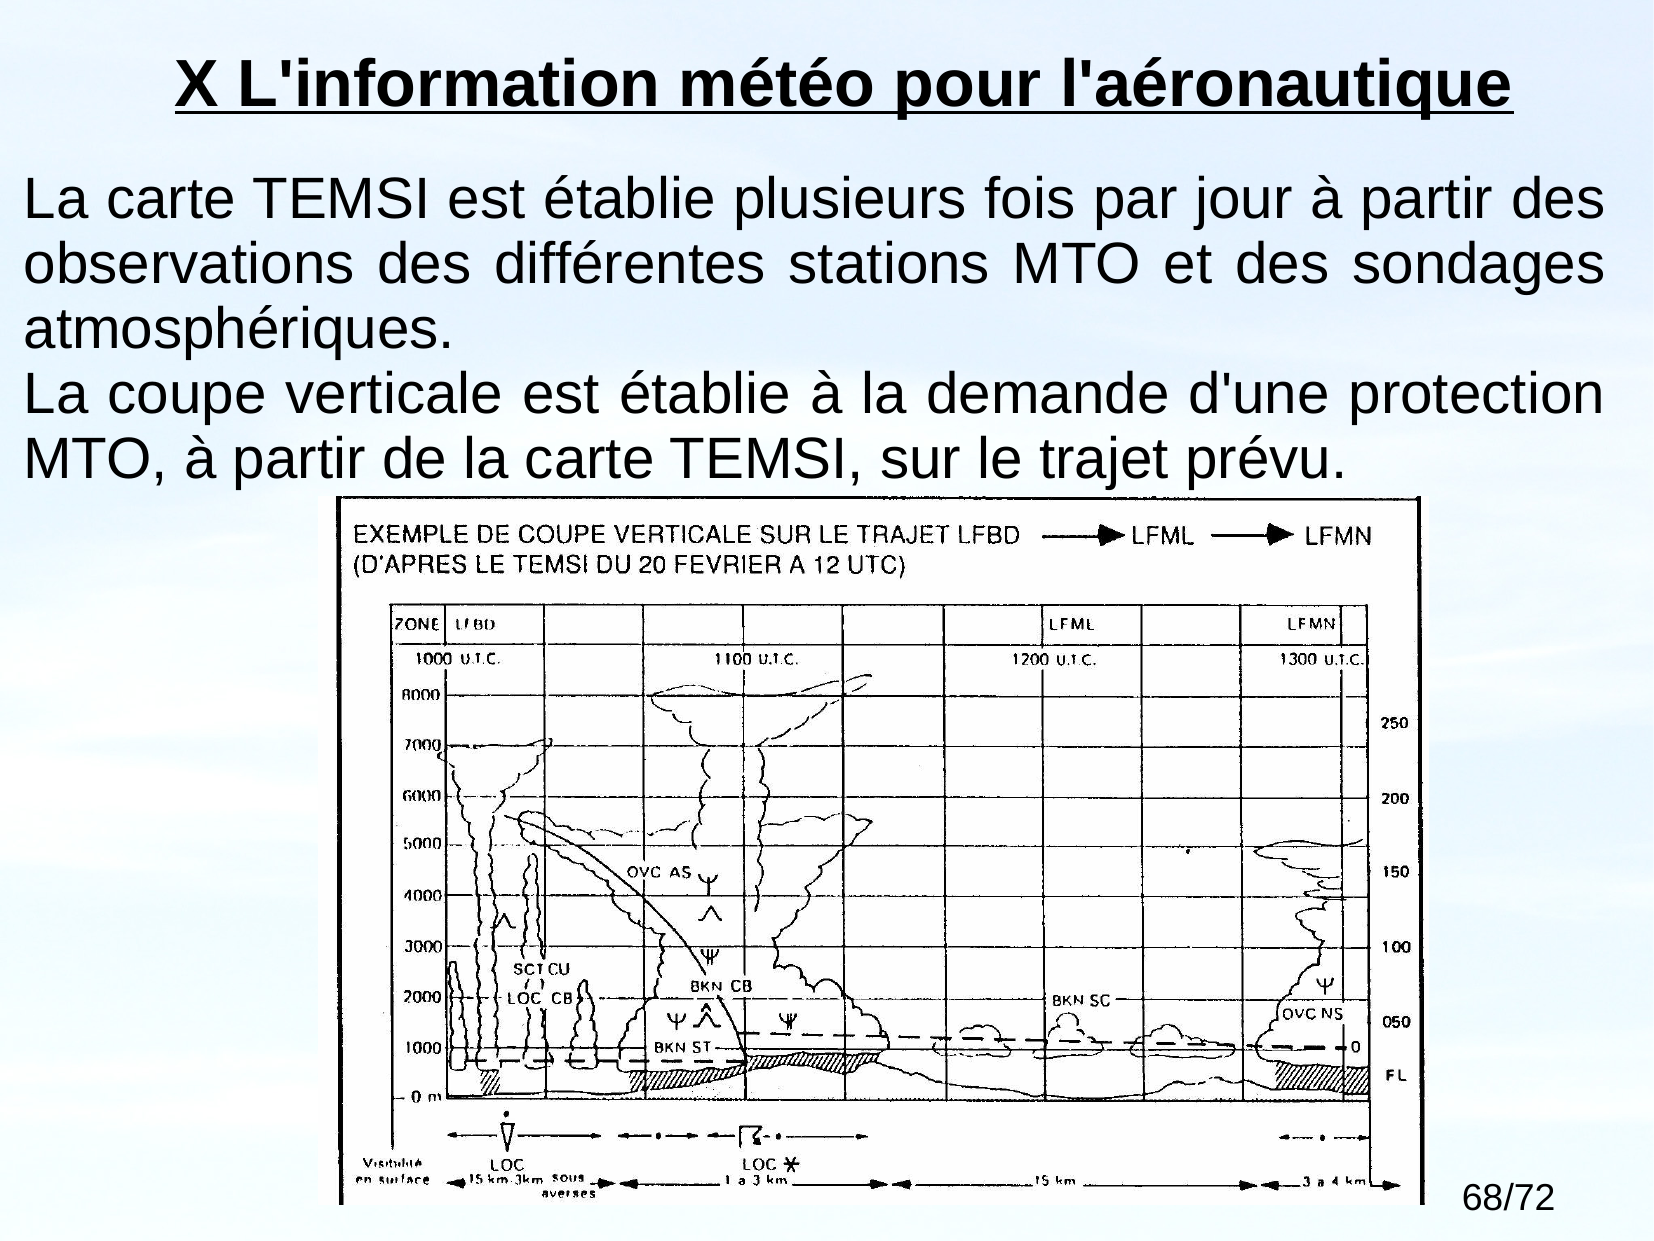

# X L'information météo pour l'aéronautique
La carte TEMSI est établie plusieurs fois par jour à partir des observations des différentes stations MTO et des sondages atmosphériques.
La coupe verticale est établie à la demande d'une protection MTO, à partir de la carte TEMSI, sur le trajet prévu.